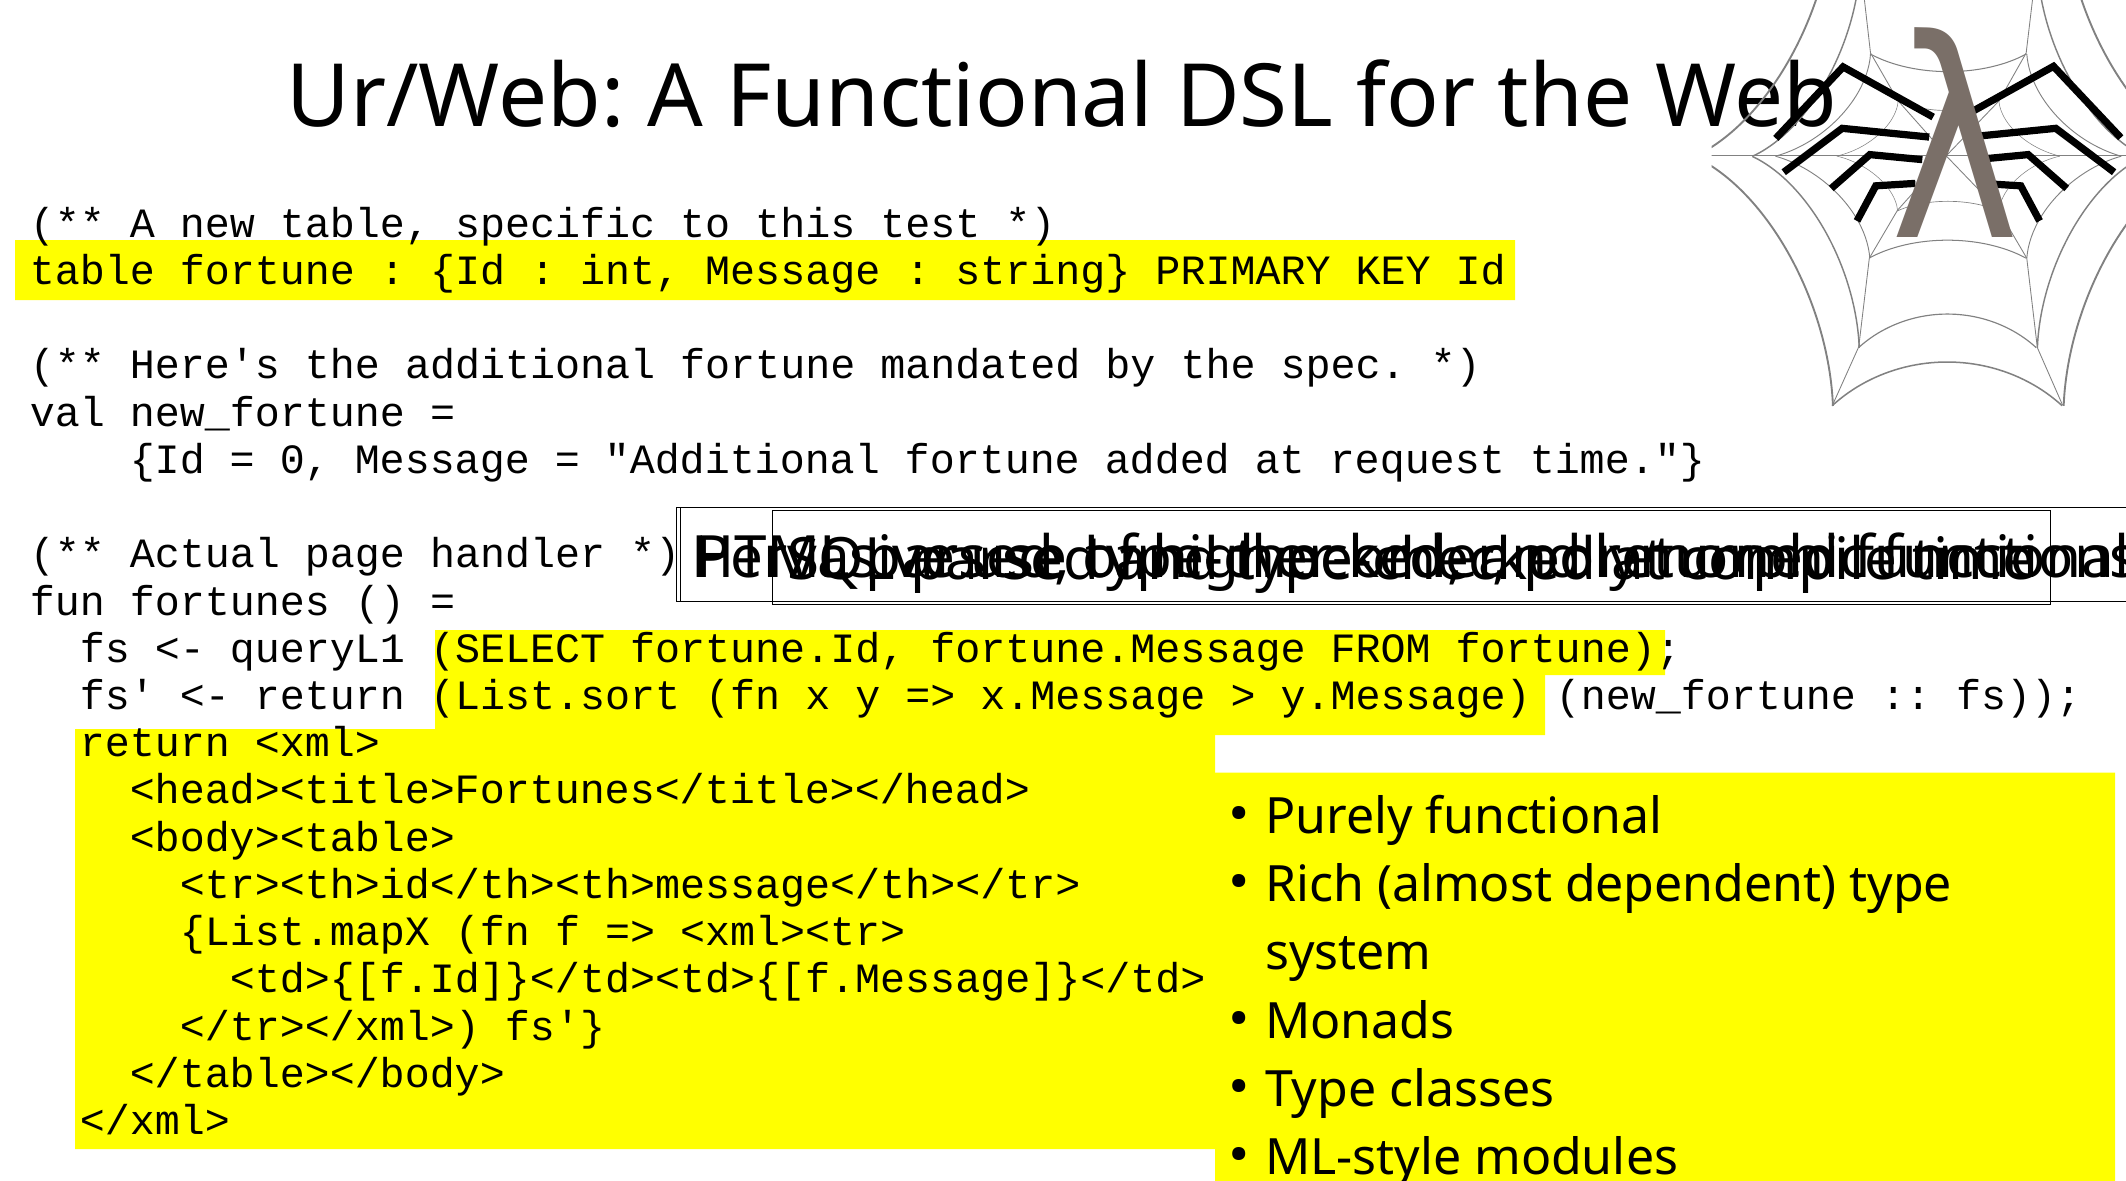

# Ur/Web: A Functional DSL for the Web
(** A new table, specific to this test *)
table fortune : {Id : int, Message : string} PRIMARY KEY Id
(** Here's the additional fortune mandated by the spec. *)
val new_fortune =
 {Id = 0, Message = "Additional fortune added at request time."}
(** Actual page handler *)
fun fortunes () =
 fs <- queryL1 (SELECT fortune.Id, fortune.Message FROM fortune);
 fs' <- return (List.sort (fn x y => x.Message > y.Message) (new_fortune :: fs));
 return <xml>
 <head><title>Fortunes</title></head>
 <body><table>
 <tr><th>id</th><th>message</th></tr>
 {List.mapX (fn f => <xml><tr>
 <td>{[f.Id]}</td><td>{[f.Message]}</td>
 </tr></xml>) fs'}
 </table></body>
 </xml>
SQL parsed and type-checked at compile time
HTML parsed, type-checked, and returned functionally
Pervasive use of higher-order, polymorphic functions
Purely functional
Rich (almost dependent) type system
Monads
Type classes
ML-style modules
5